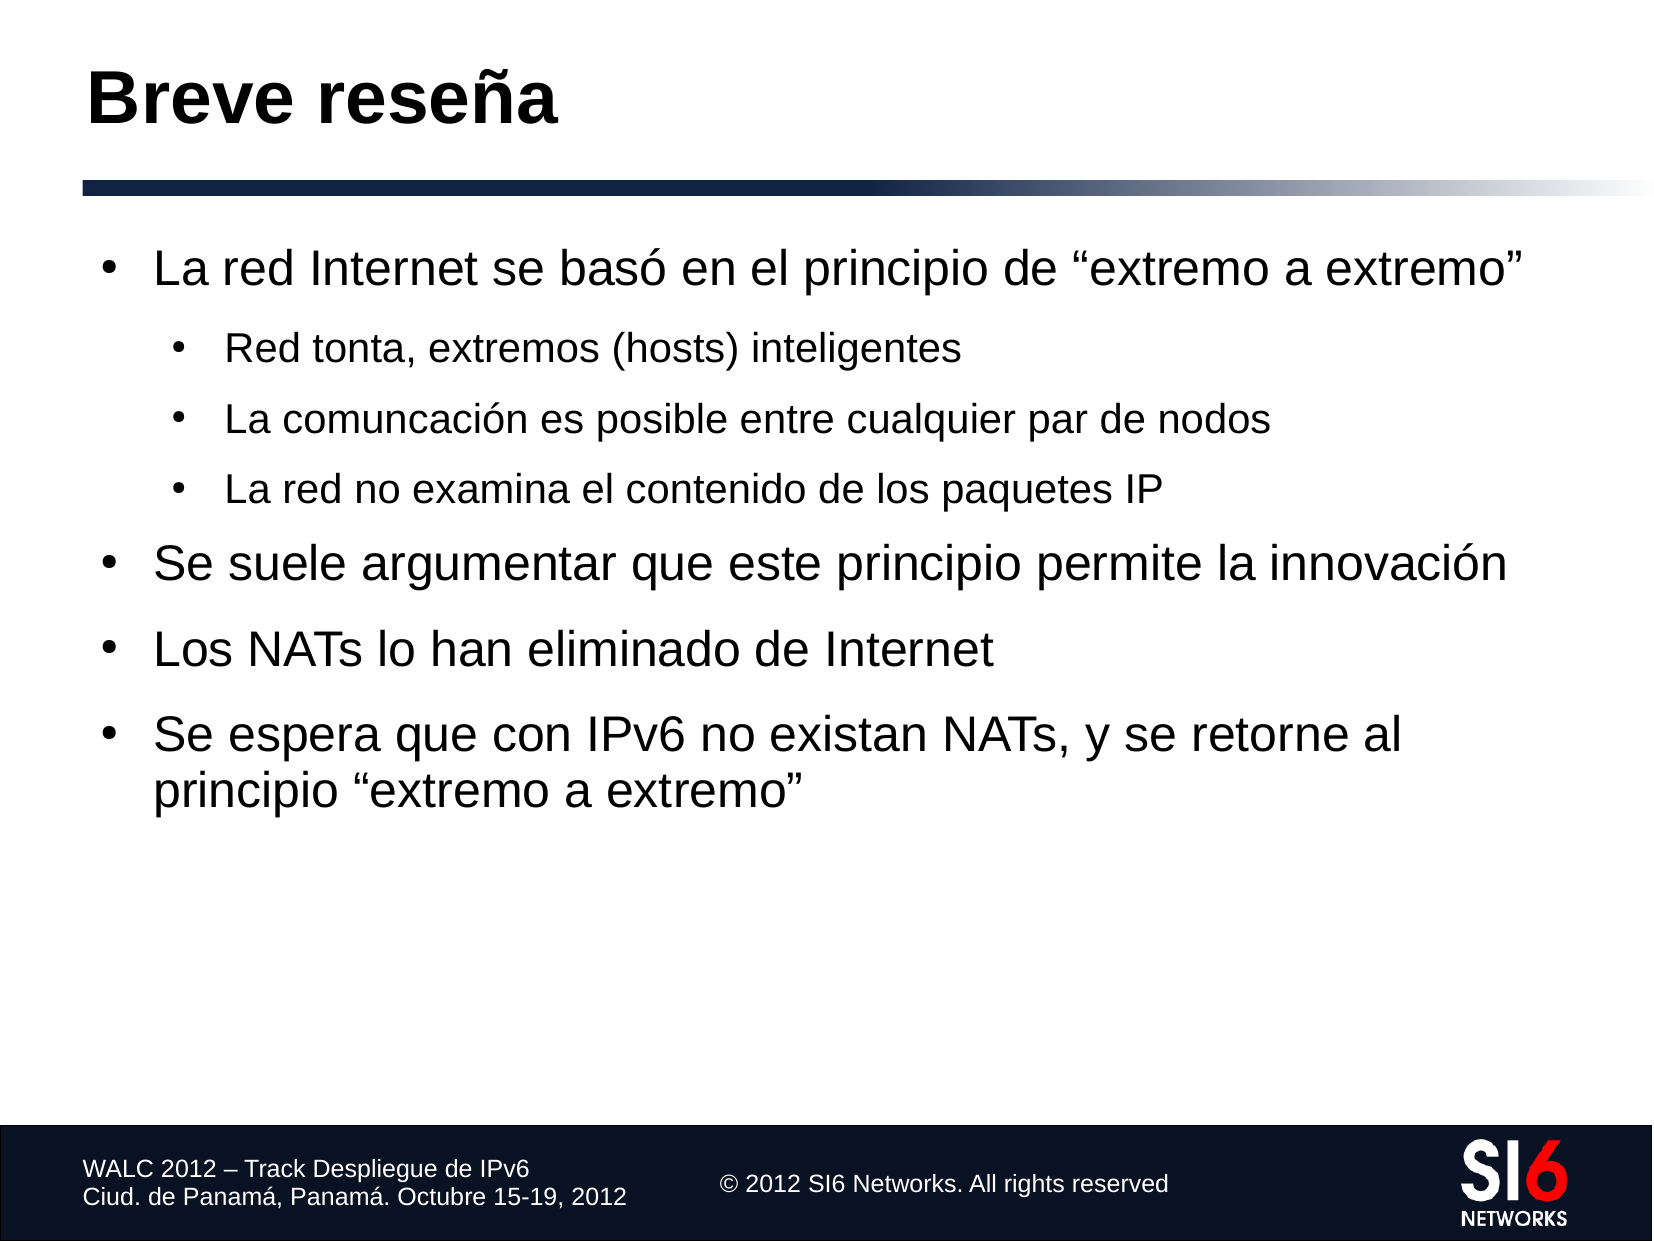

# Breve reseña
La red Internet se basó en el principio de “extremo a extremo”
Red tonta, extremos (hosts) inteligentes
La comuncación es posible entre cualquier par de nodos
La red no examina el contenido de los paquetes IP
Se suele argumentar que este principio permite la innovación
Los NATs lo han eliminado de Internet
Se espera que con IPv6 no existan NATs, y se retorne al principio “extremo a extremo”
Congreso de Seguridad en Computo 2011